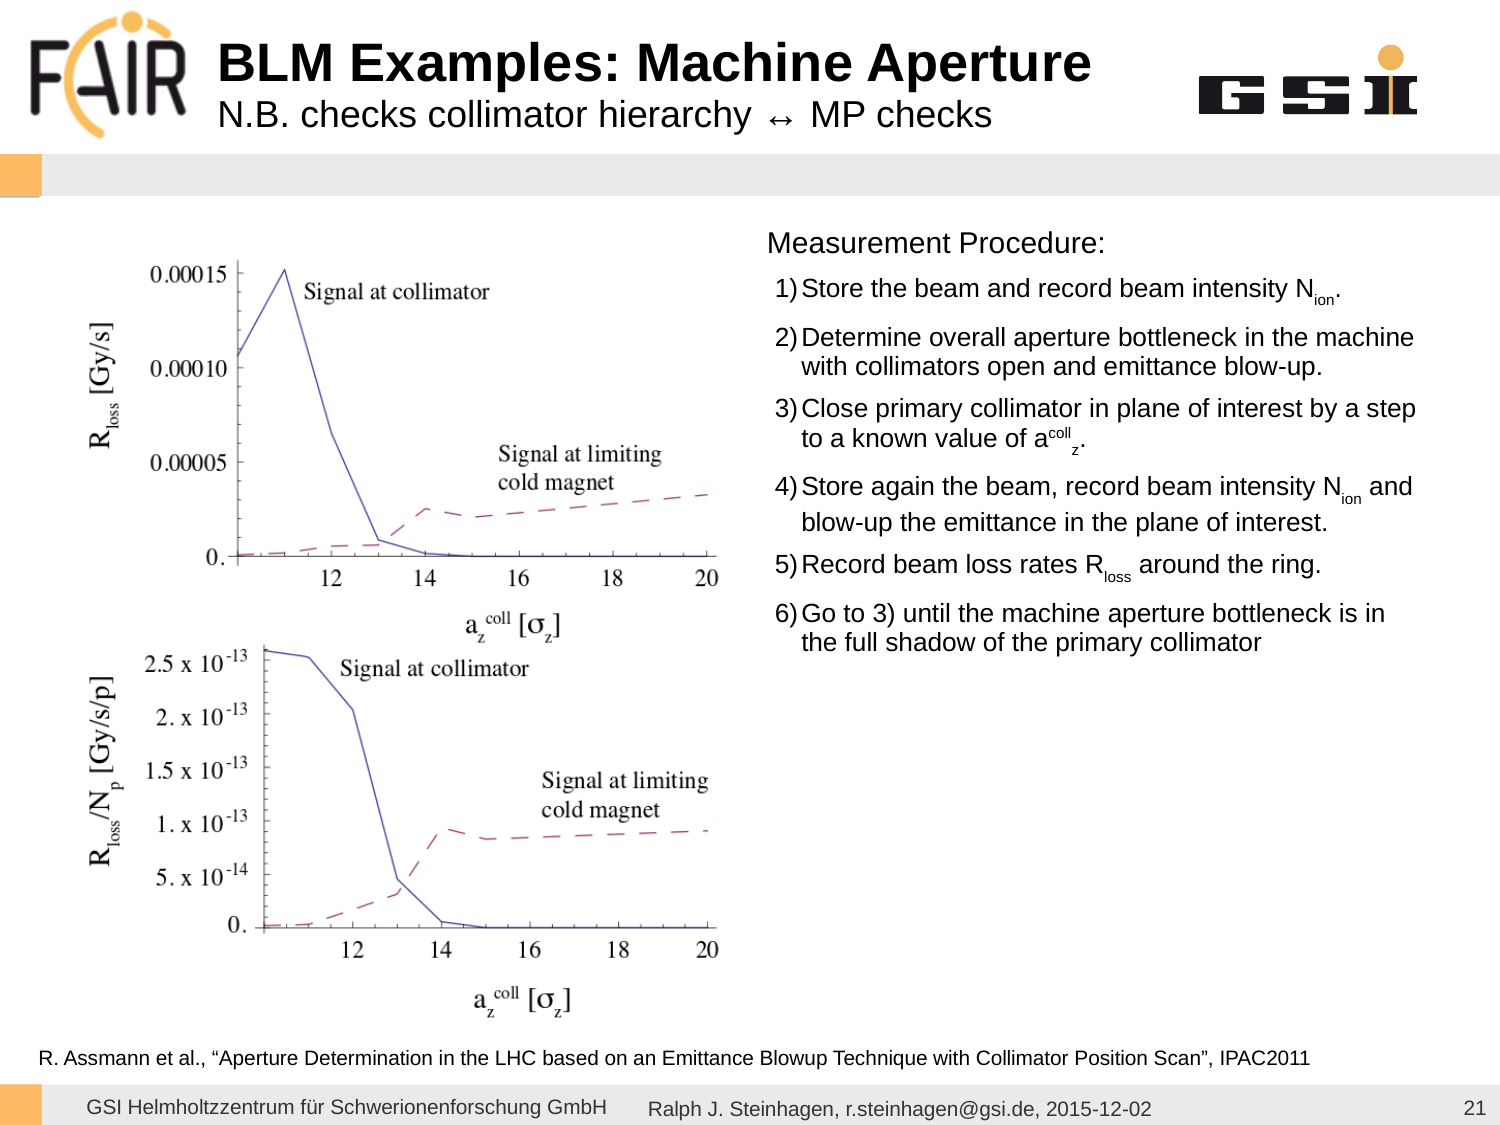

# BLM Examples: Machine Aperture N.B. checks collimator hierarchy ↔ MP checks
Measurement Procedure:
Store the beam and record beam intensity Nion.
Determine overall aperture bottleneck in the machine with collimators open and emittance blow-up.
Close primary collimator in plane of interest by a step to a known value of acollz.
Store again the beam, record beam intensity Nion and blow-up the emittance in the plane of interest.
Record beam loss rates Rloss around the ring.
Go to 3) until the machine aperture bottleneck is in the full shadow of the primary collimator
R. Assmann et al., “Aperture Determination in the LHC based on an Emittance Blowup Technique with Collimator Position Scan”, IPAC2011